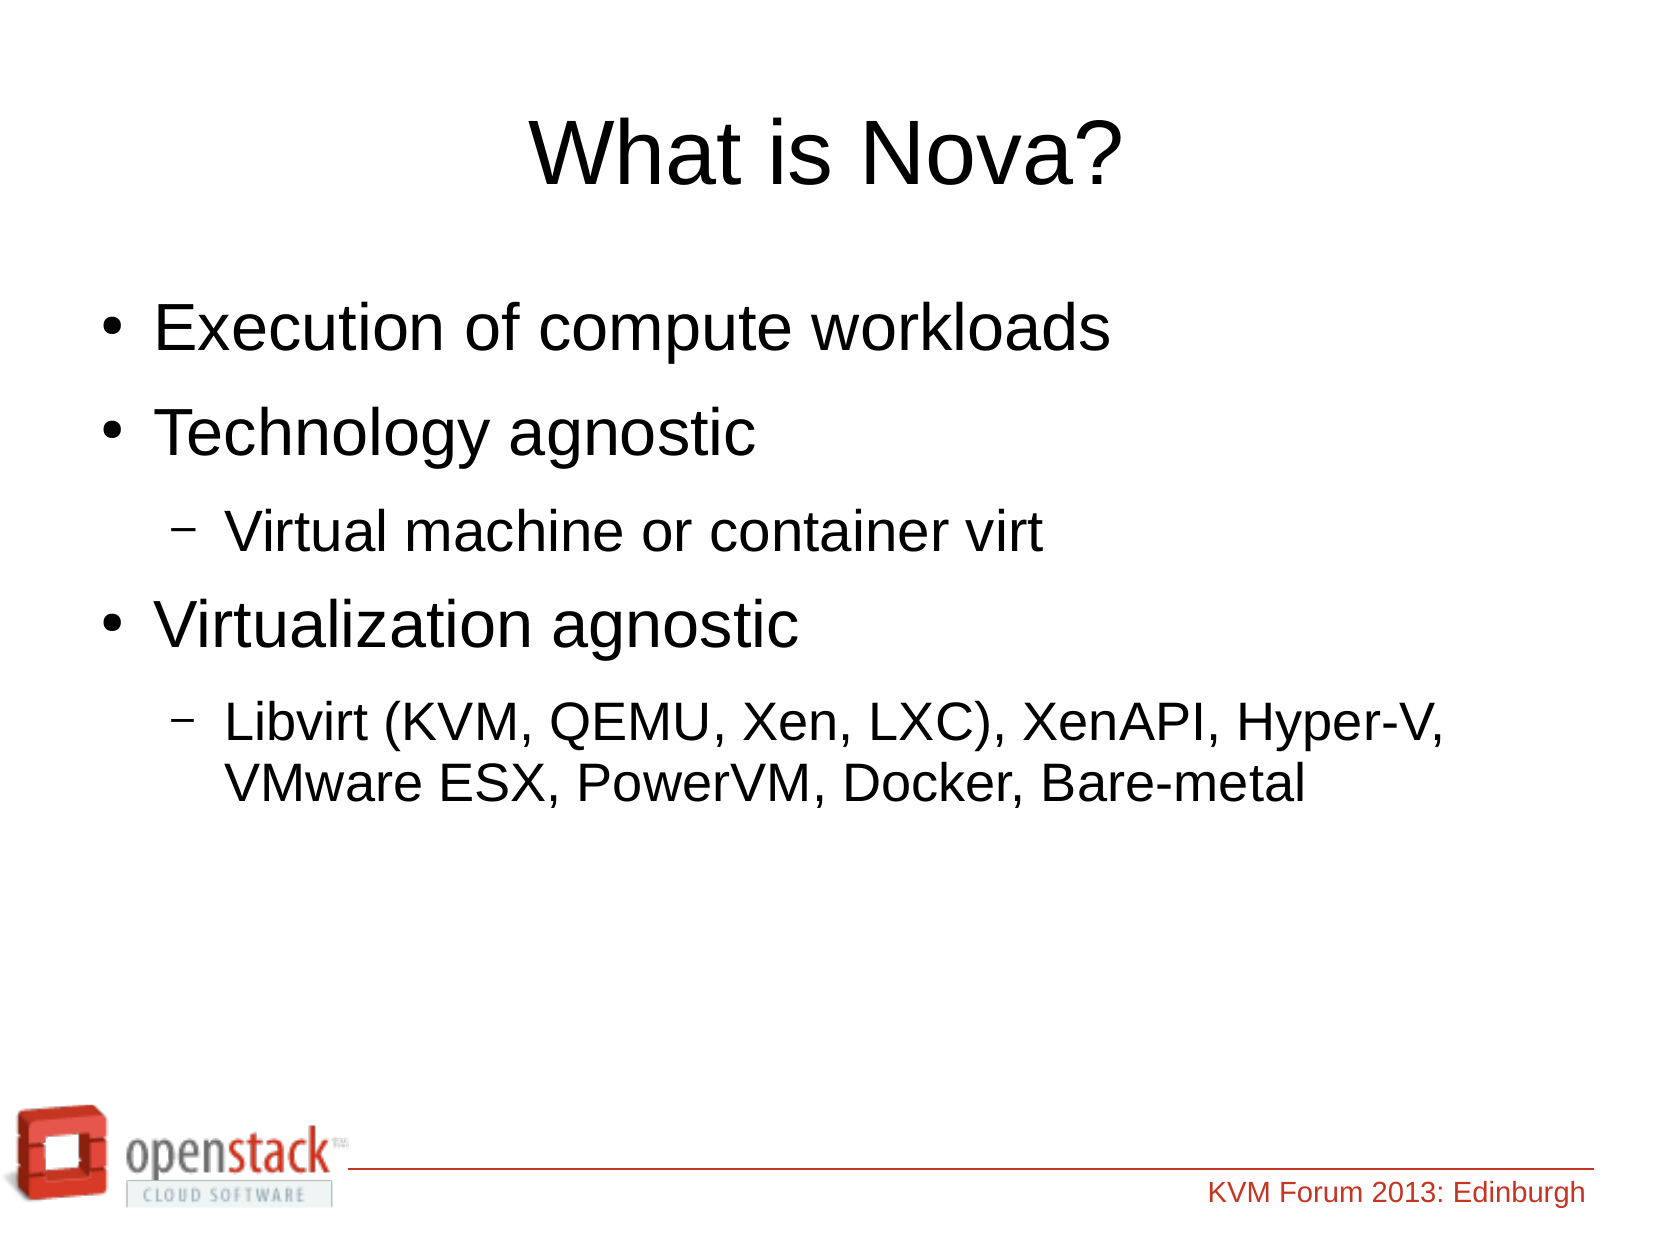

# What is Nova?
Execution of compute workloads
Technology agnostic
Virtual machine or container virt
Virtualization agnostic
Libvirt (KVM, QEMU, Xen, LXC), XenAPI, Hyper-V, VMware ESX, PowerVM, Docker, Bare-metal